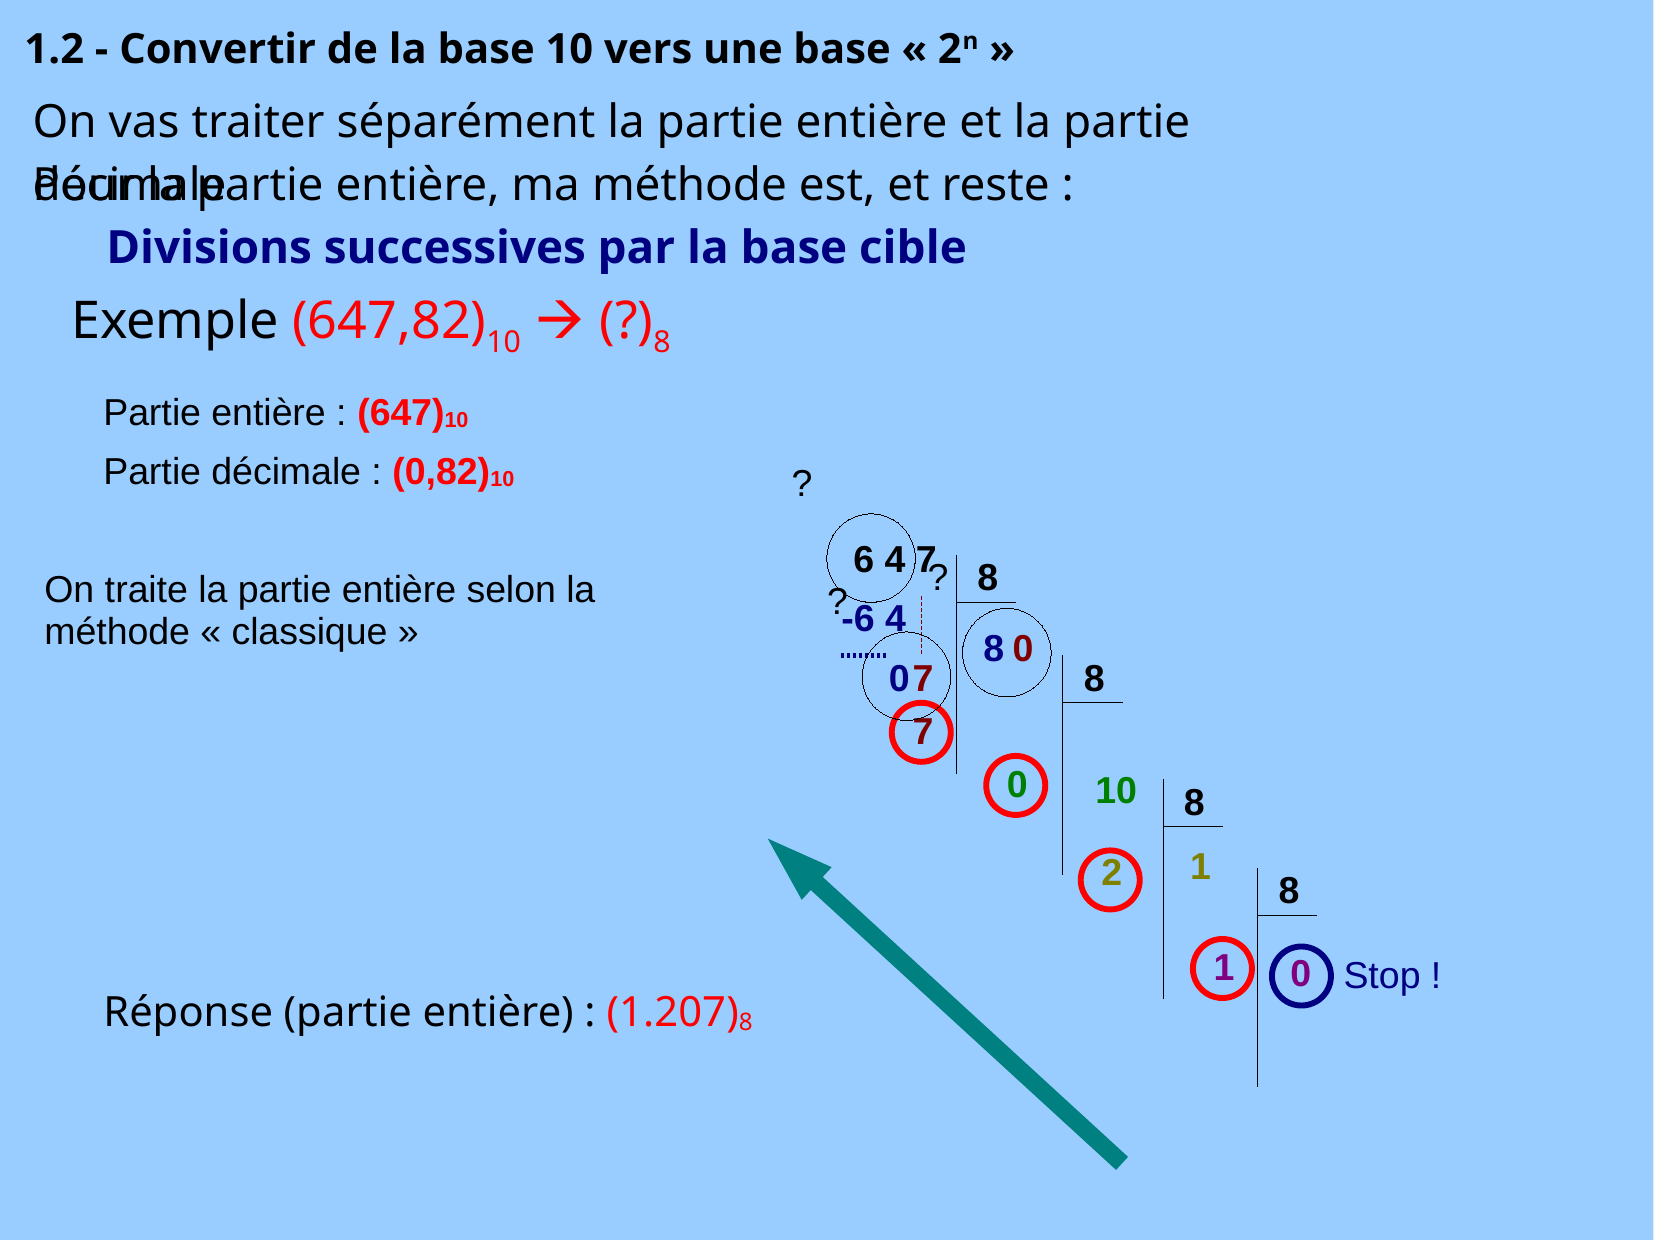

1.2 - Convertir de la base 10 vers une base « 2n »
On vas traiter séparément la partie entière et la partie décimale
Pour la partie entière, ma méthode est, et reste :
	Divisions successives par la base cible
Exemple (647,82)10  (?)8
Partie entière : (647)10
Partie décimale : (0,82)10
?
6 4 7
?
8
On traite la partie entière selon la méthode « classique »
?
-6 4
7
0
8
0
8
7
0
10
8
1
2
8
1
0
Stop !
Réponse (partie entière) : (1.207)8